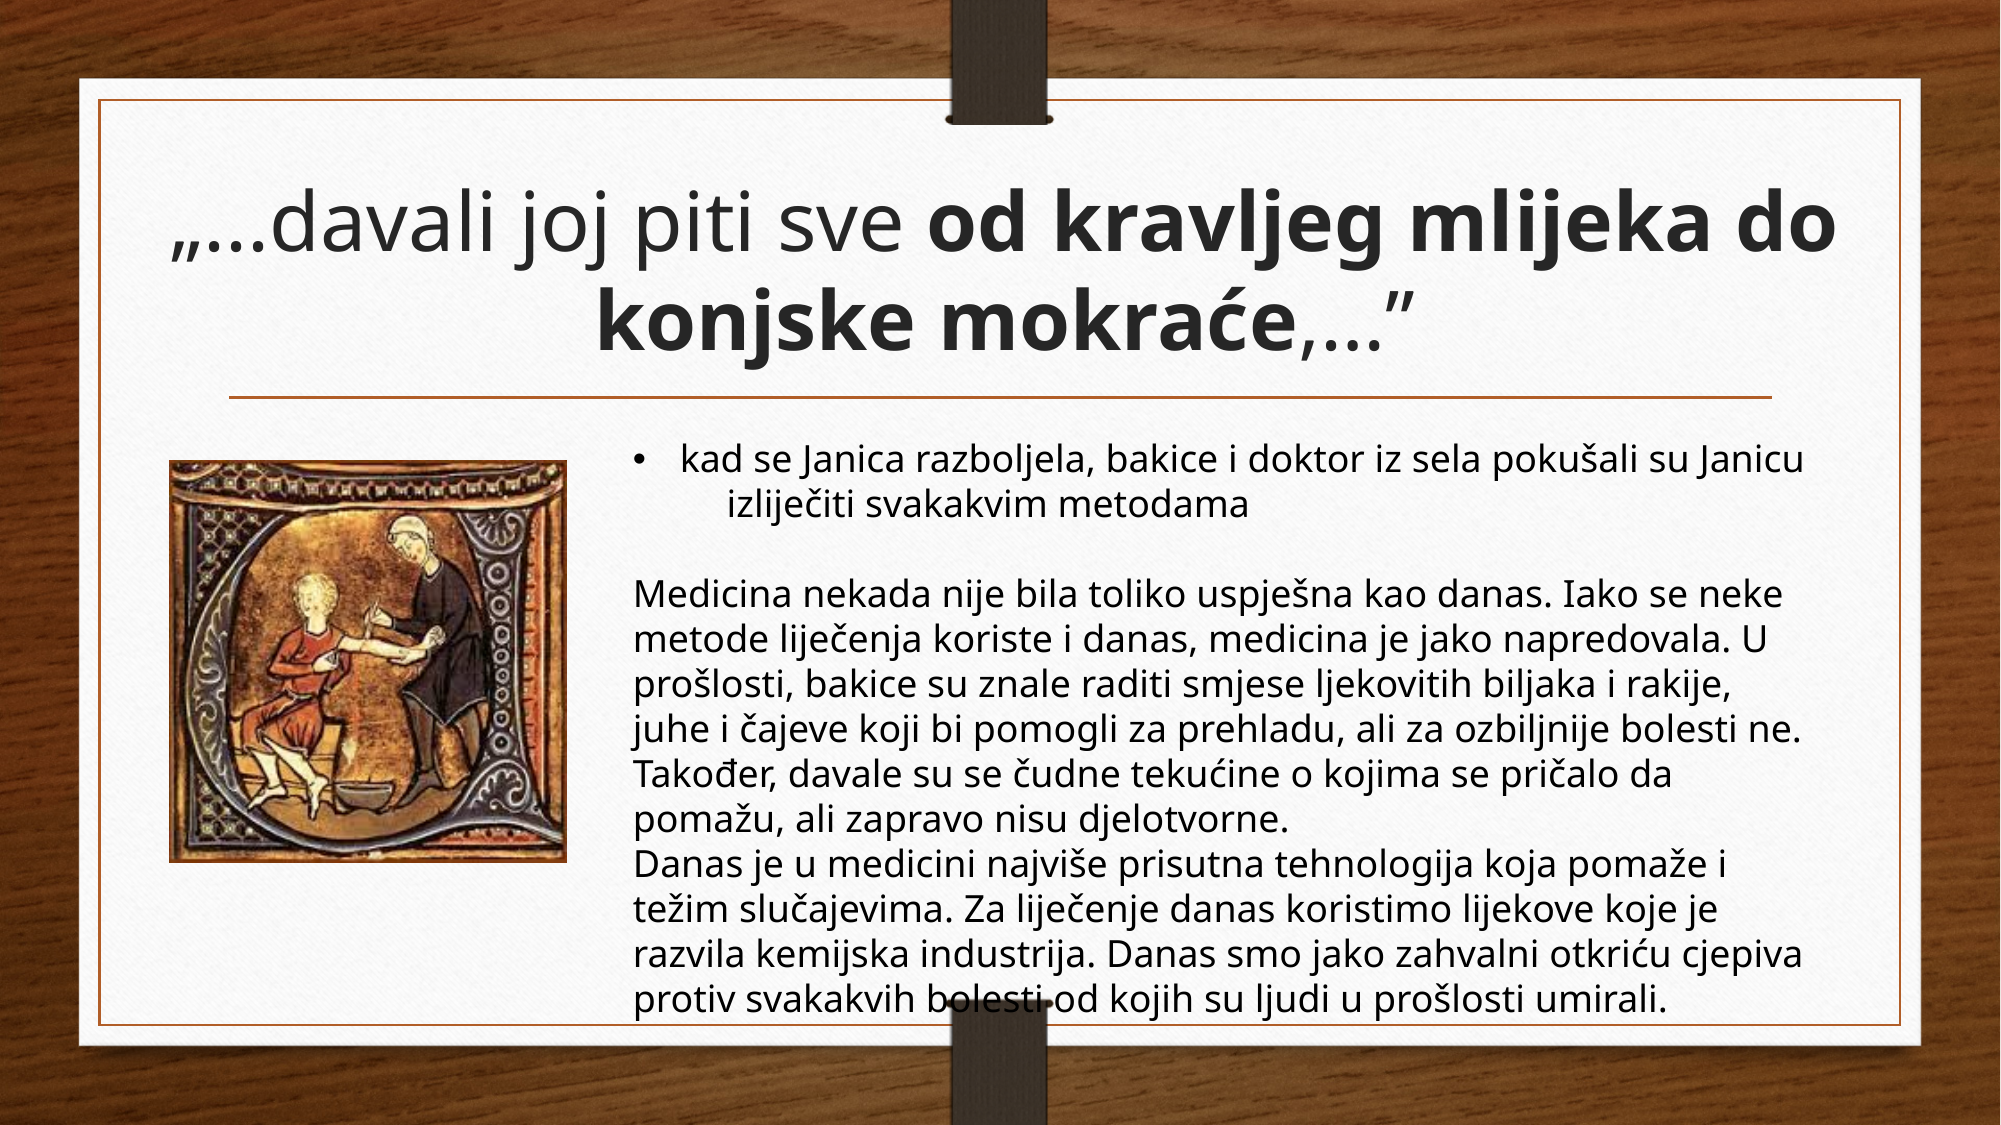

# „...davali joj piti sve od kravljeg mlijeka do konjske mokraće,…”
kad se Janica razboljela, bakice i doktor iz sela pokušali su Janicu izliječiti svakakvim metodama
Medicina nekada nije bila toliko uspješna kao danas. Iako se neke metode liječenja koriste i danas, medicina je jako napredovala. U prošlosti, bakice su znale raditi smjese ljekovitih biljaka i rakije, juhe i čajeve koji bi pomogli za prehladu, ali za ozbiljnije bolesti ne. Također, davale su se čudne tekućine o kojima se pričalo da pomažu, ali zapravo nisu djelotvorne.
Danas je u medicini najviše prisutna tehnologija koja pomaže i težim slučajevima. Za liječenje danas koristimo lijekove koje je razvila kemijska industrija. Danas smo jako zahvalni otkriću cjepiva protiv svakakvih bolesti od kojih su ljudi u prošlosti umirali.